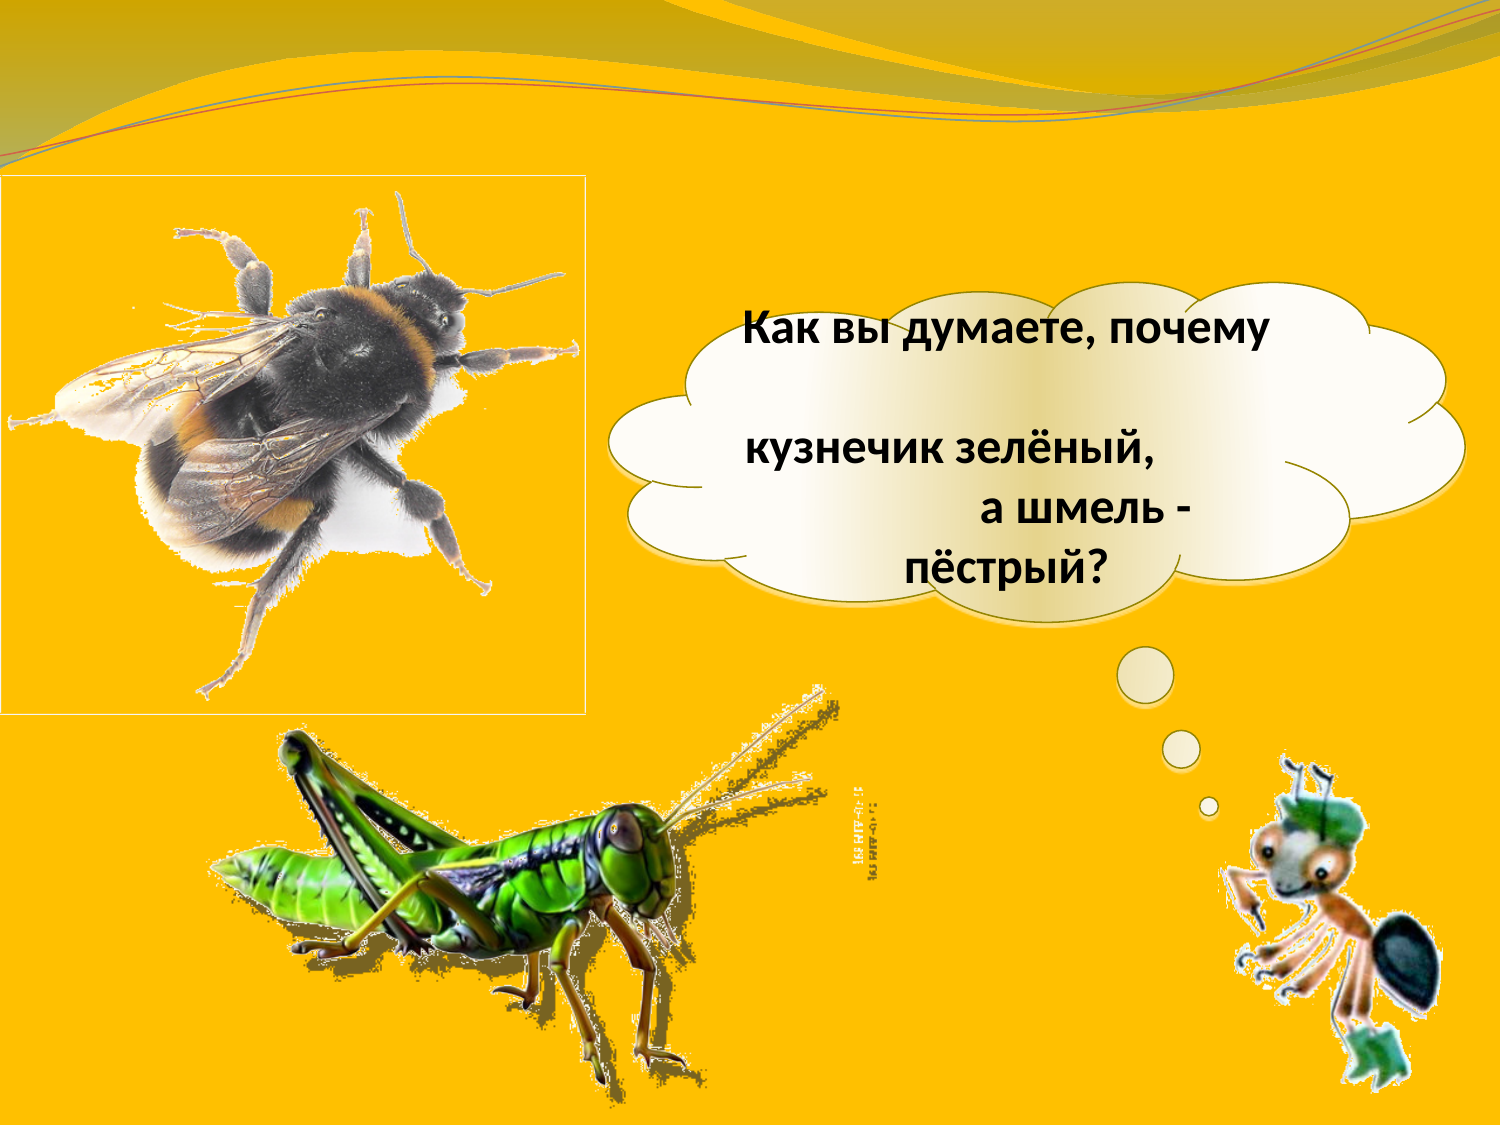

Как вы думаете, почему кузнечик зелёный, а шмель - пёстрый?